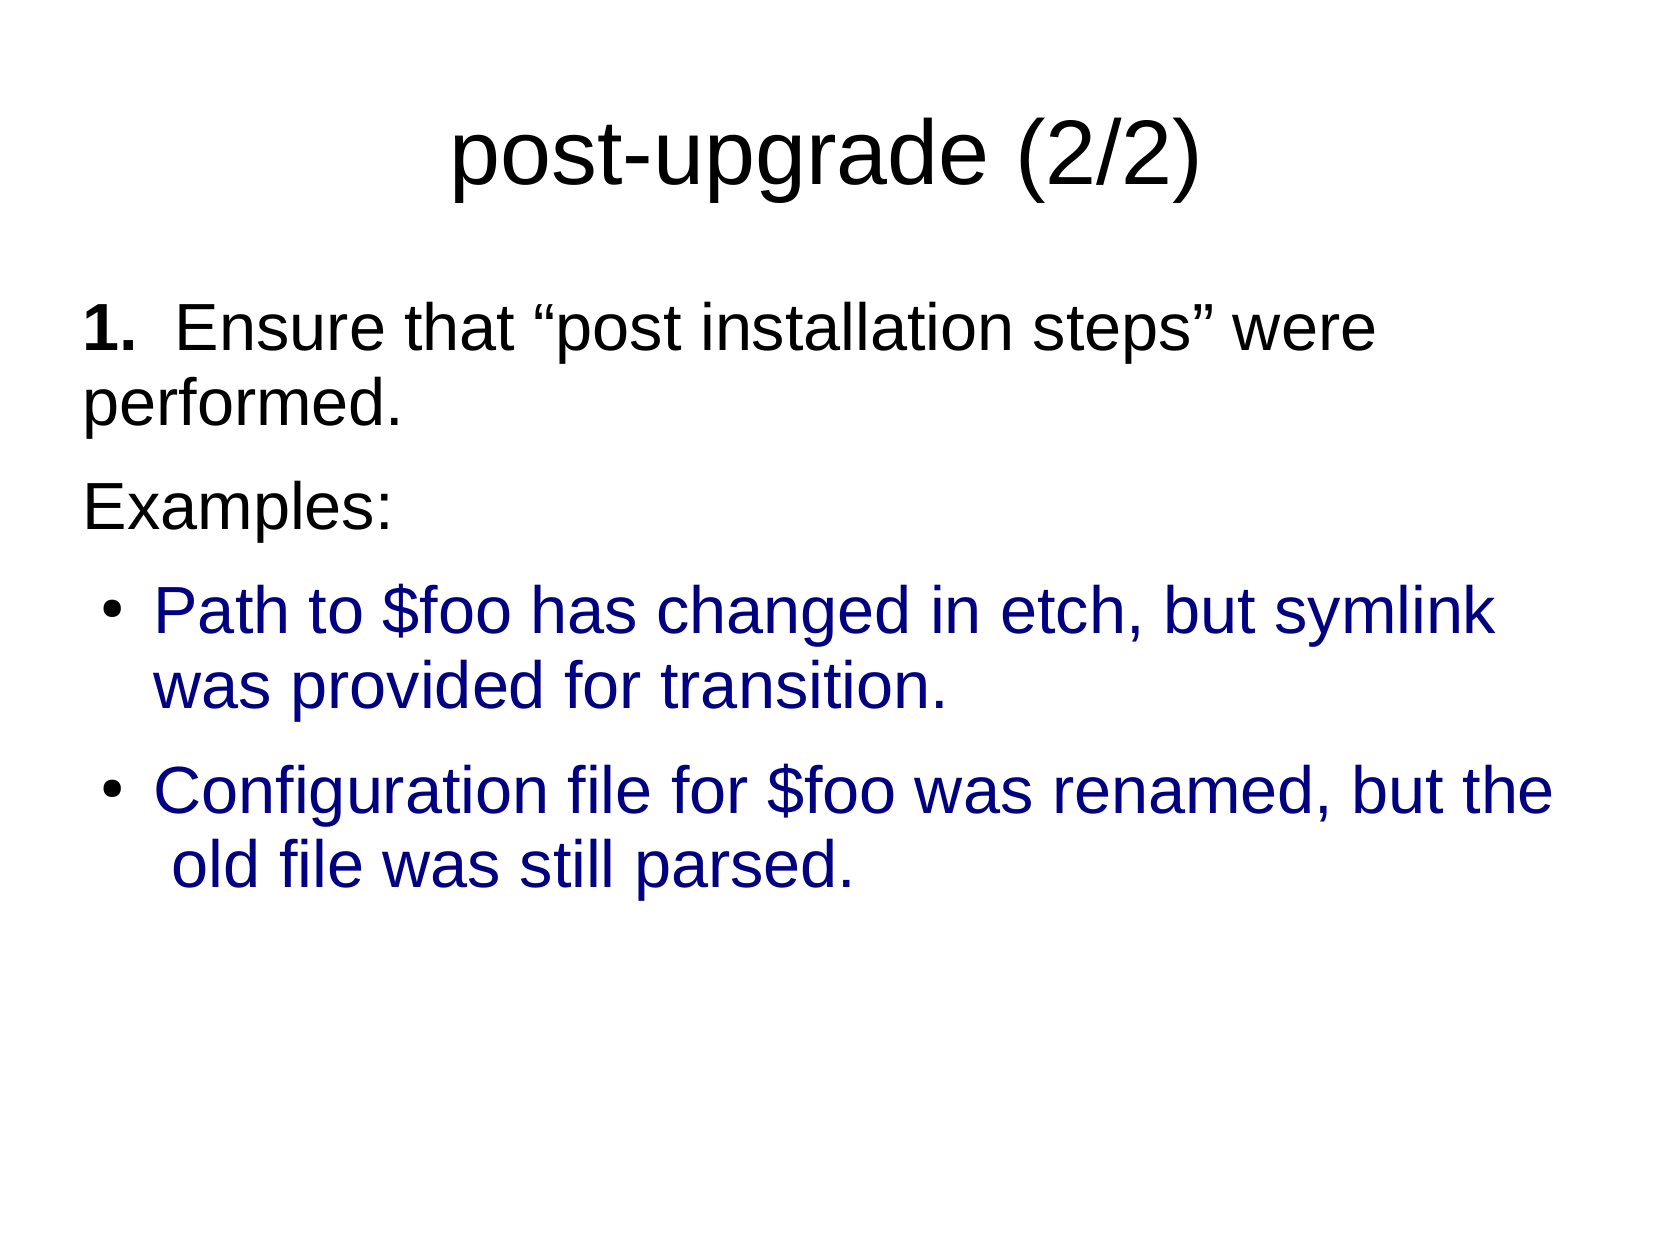

# post-upgrade (2/2)
1. Ensure that “post installation steps” were performed.
Examples:
Path to $foo has changed in etch, but symlink was provided for transition.
Configuration file for $foo was renamed, but the old file was still parsed.